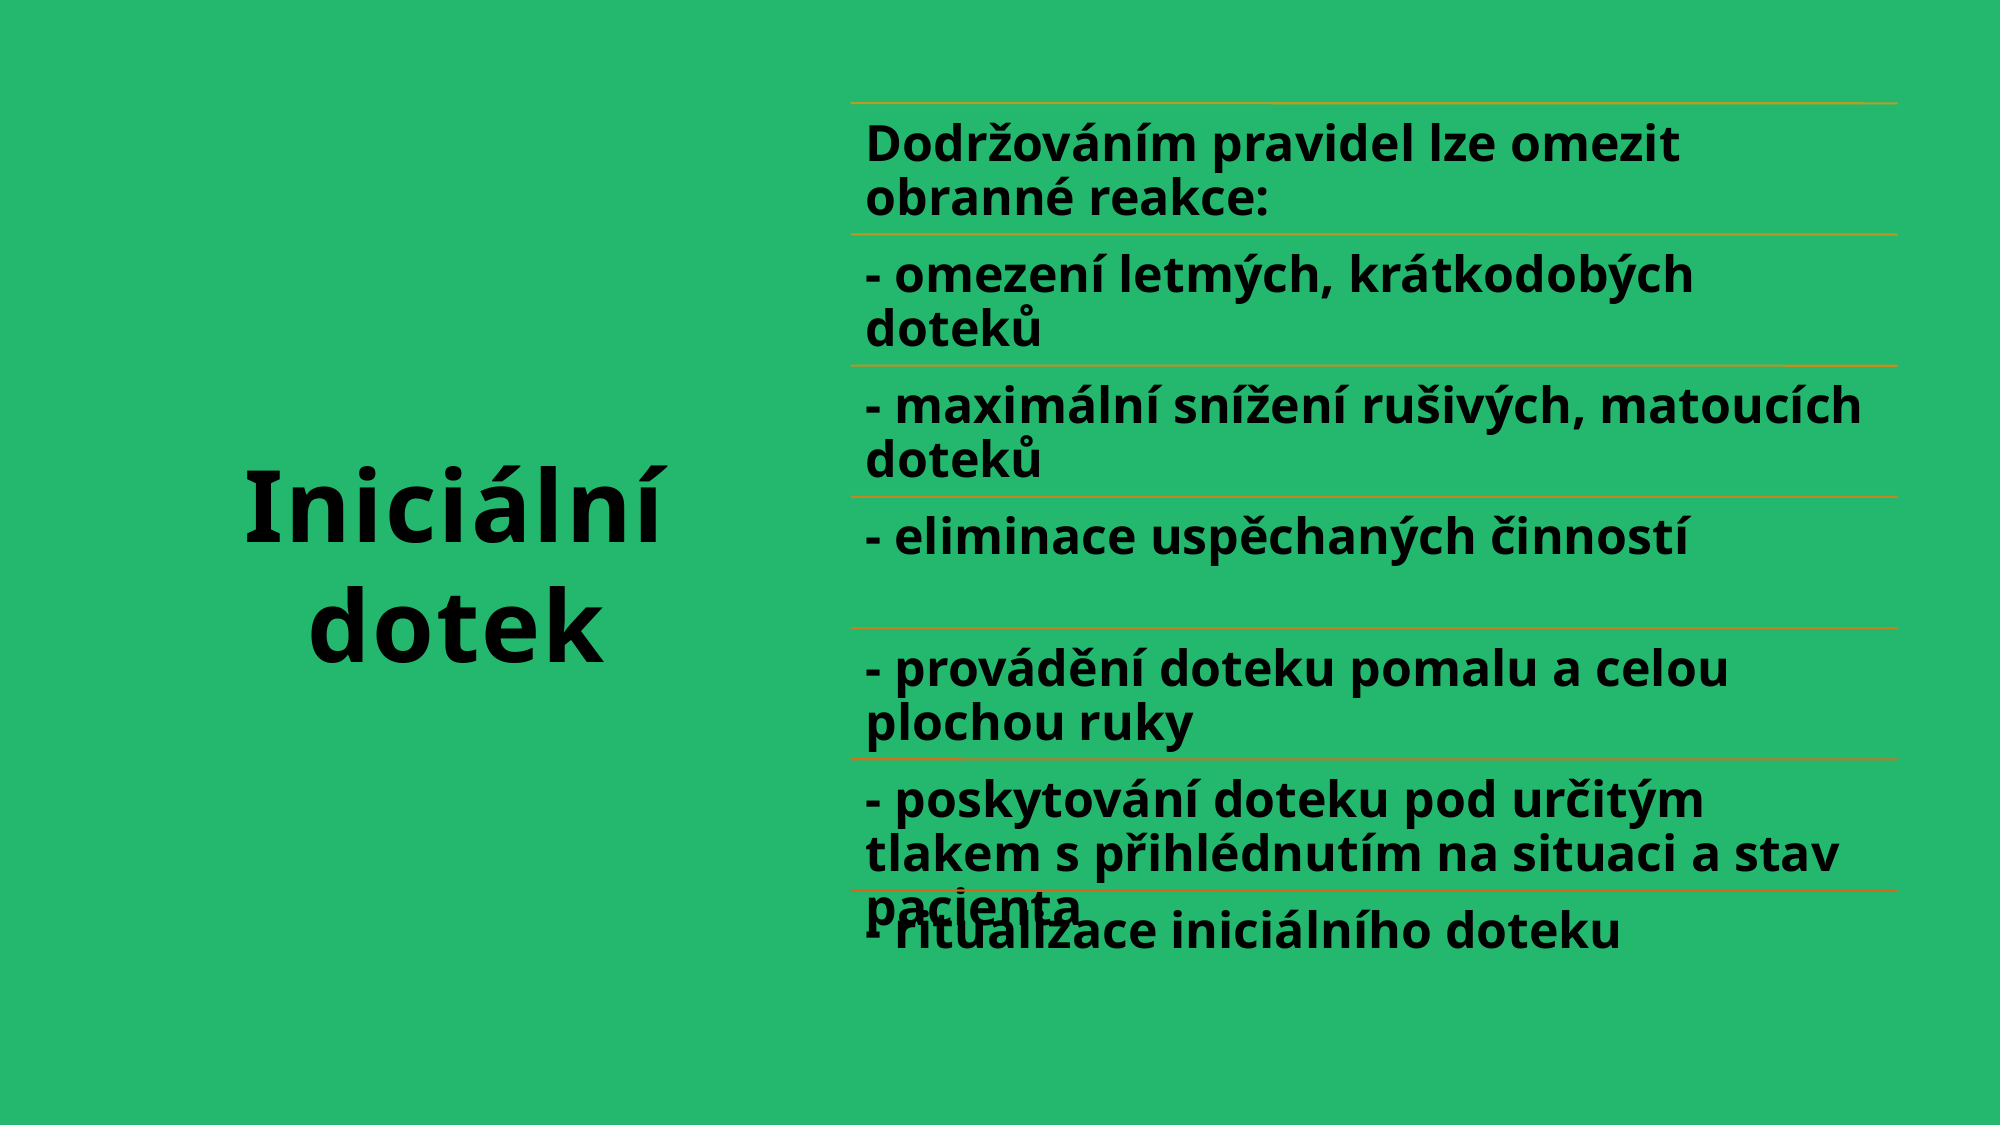

Dodržováním pravidel lze omezit obranné reakce:
- omezení letmých, krátkodobých doteků
- maximální snížení rušivých, matoucích doteků
- eliminace uspěchaných činností
- provádění doteku pomalu a celou plochou ruky
- poskytování doteku pod určitým tlakem s přihlédnutím na situaci a stav pacienta
- ritualizace iniciálního doteku
# Iniciální dotek